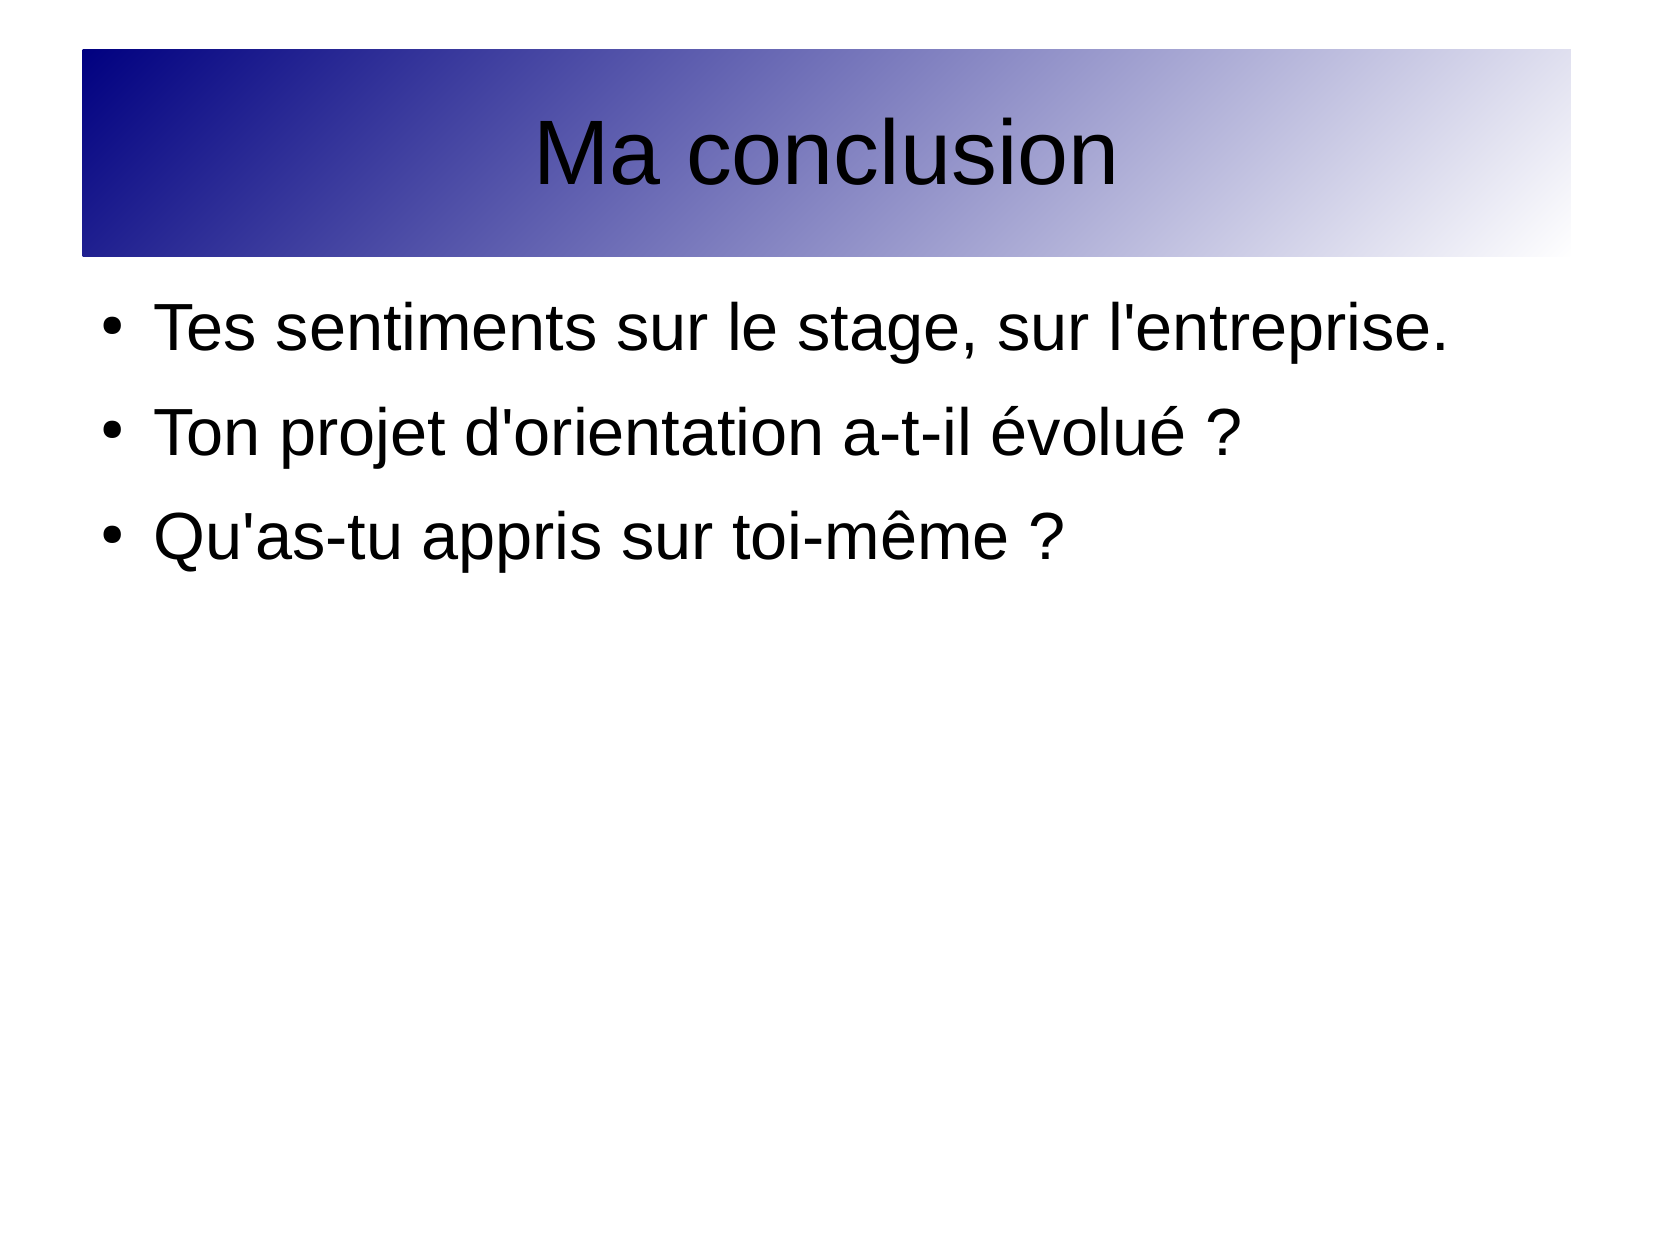

# Ma conclusion
Tes sentiments sur le stage, sur l'entreprise.
Ton projet d'orientation a-t-il évolué ?
Qu'as-tu appris sur toi-même ?